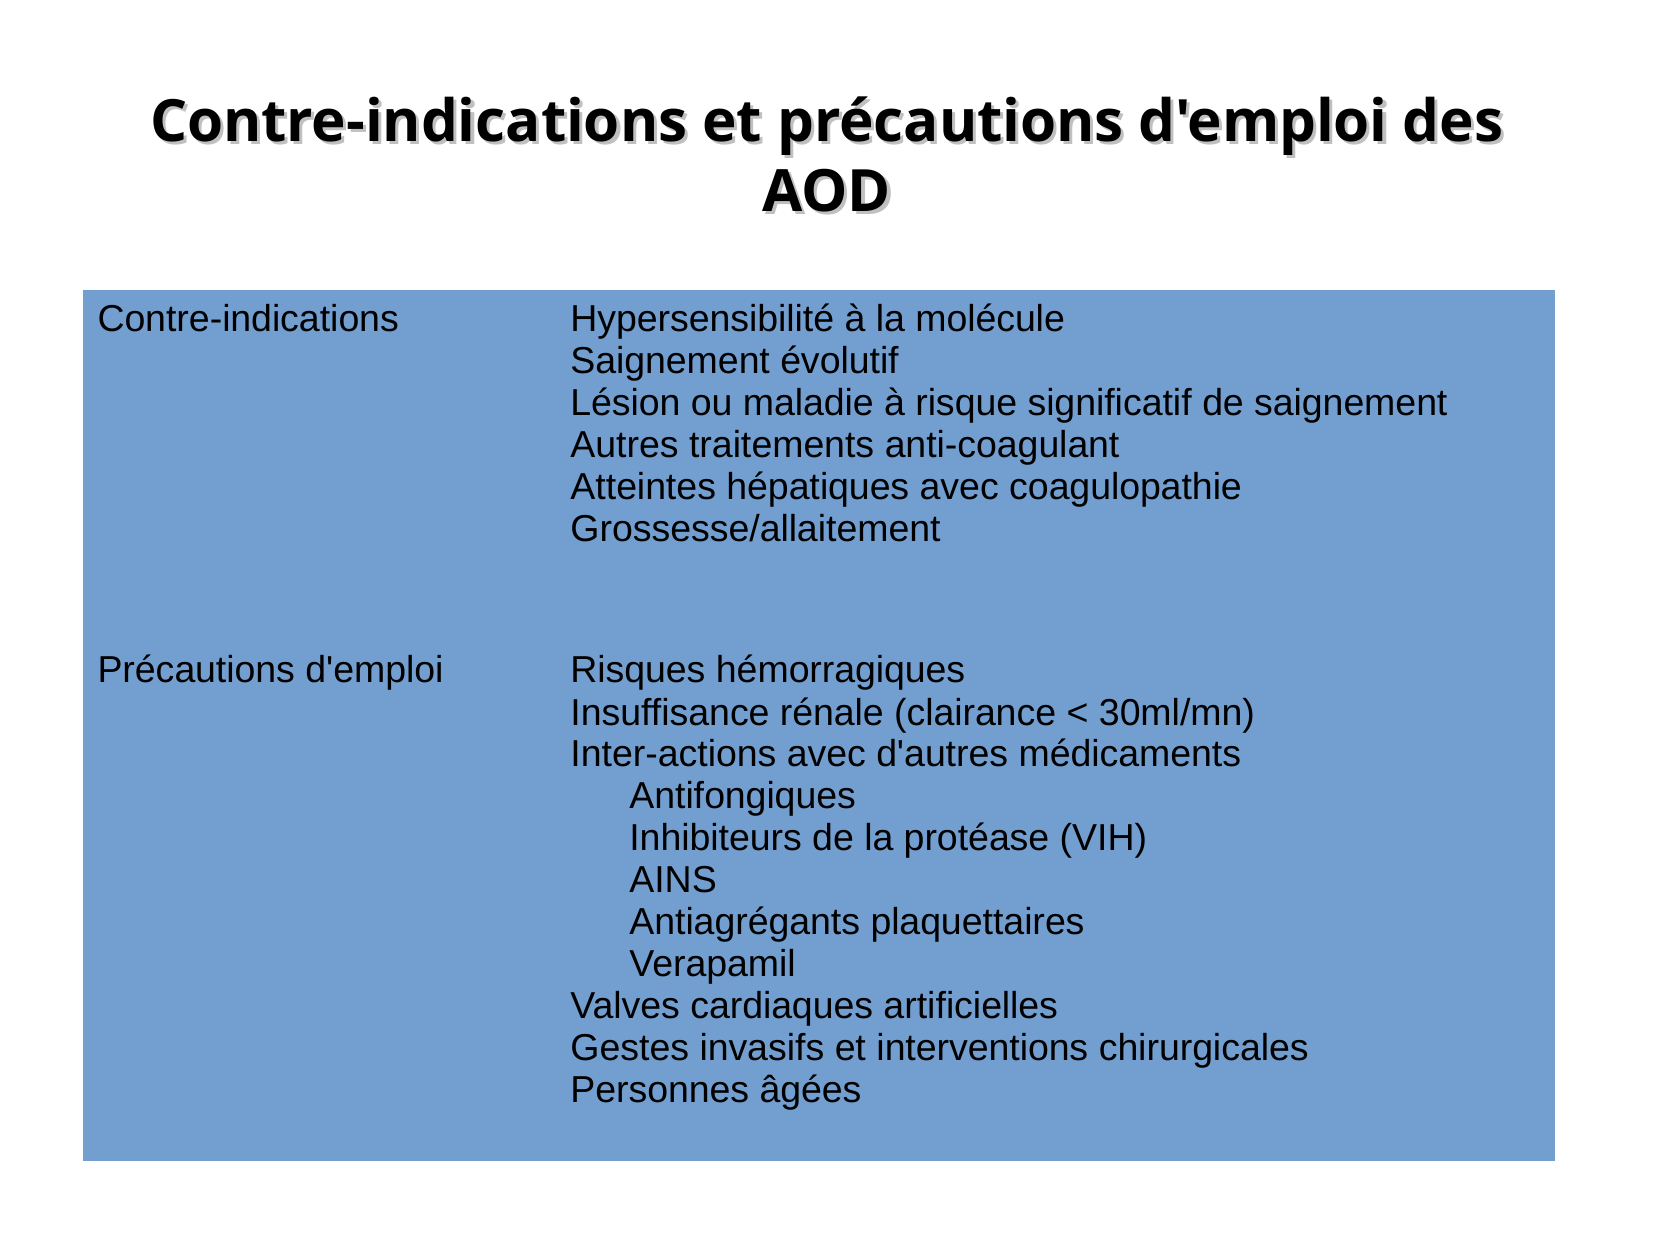

# Contre-indications et précautions d'emploi des AOD
| Contre-indications | Hypersensibilité à la molécule Saignement évolutif  Lésion ou maladie à risque significatif de saignement Autres traitements anti-coagulant Atteintes hépatiques avec coagulopathie Grossesse/allaitement |
| --- | --- |
| Précautions d'emploi | Risques hémorragiques Insuffisance rénale (clairance < 30ml/mn) Inter-actions avec d'autres médicaments Antifongiques Inhibiteurs de la protéase (VIH) AINS Antiagrégants plaquettaires Verapamil Valves cardiaques artificielles Gestes invasifs et interventions chirurgicales Personnes âgées |